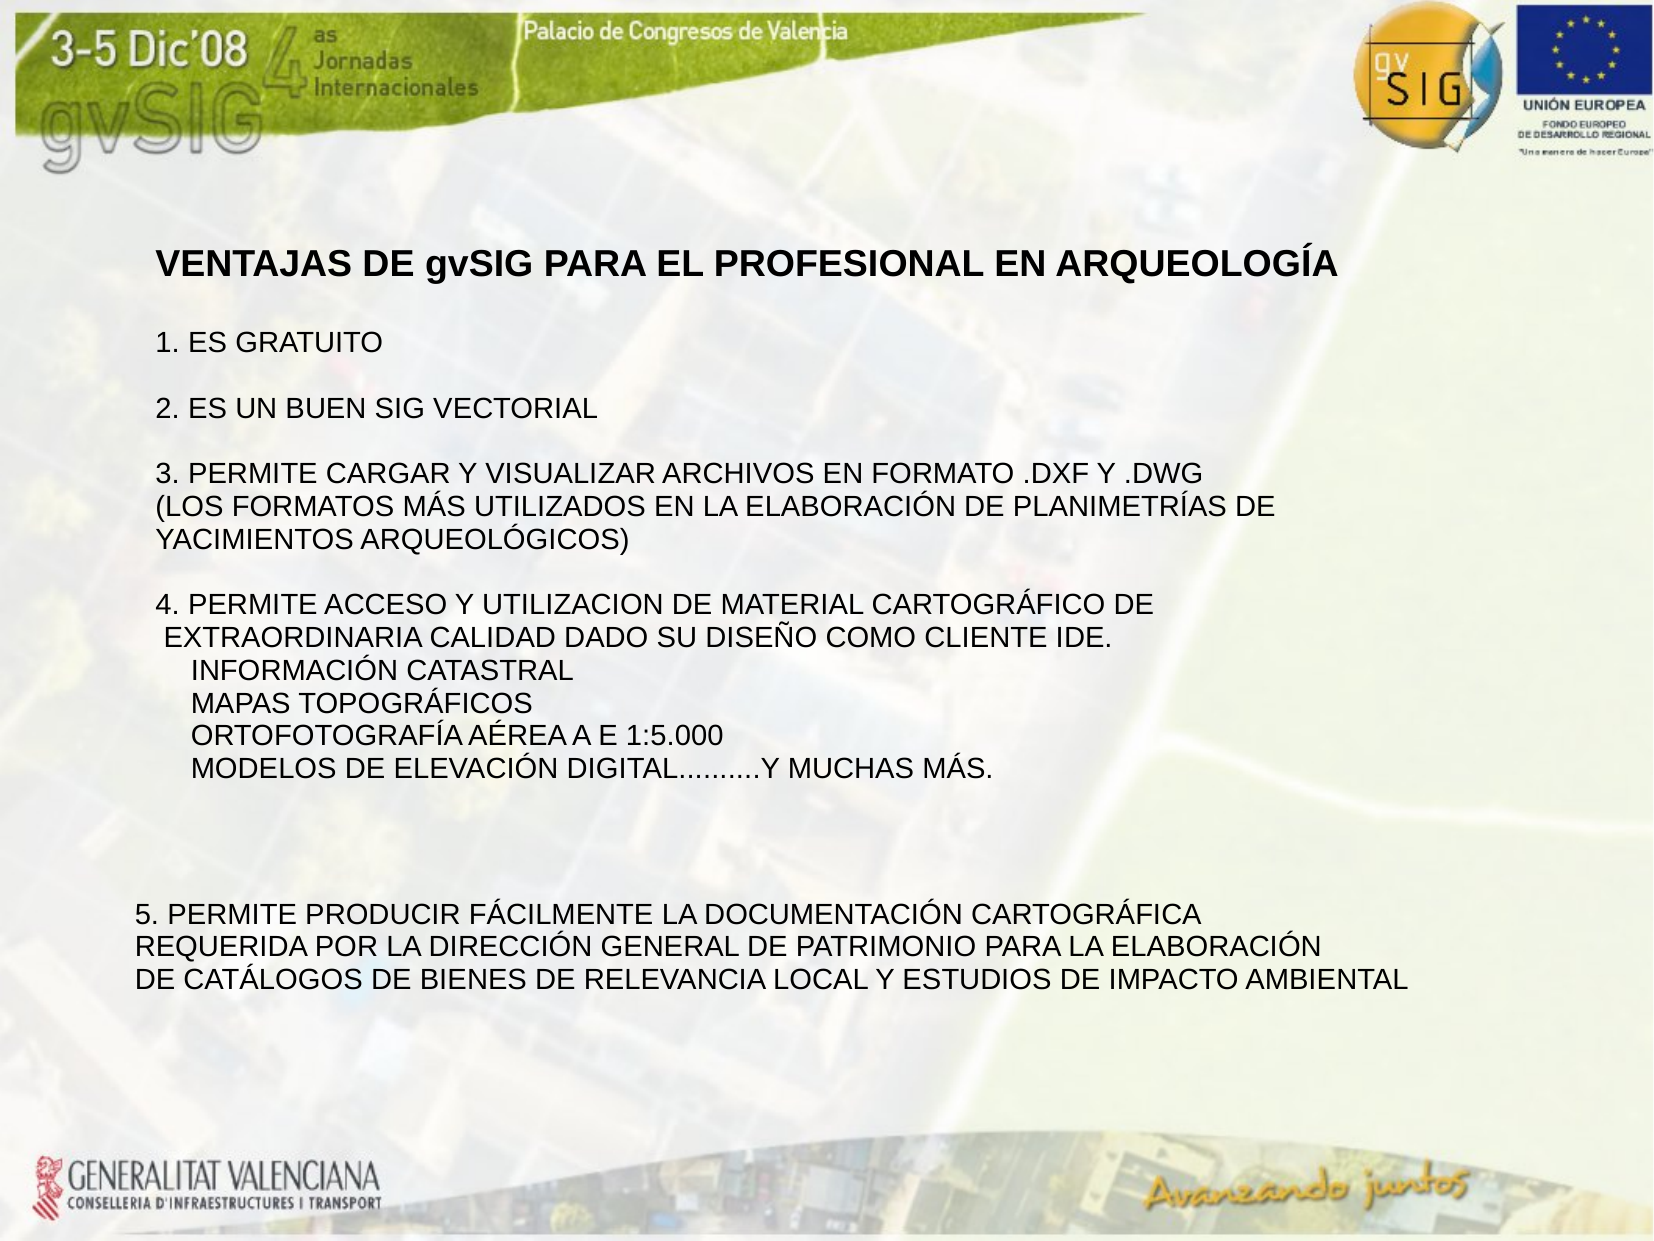

VENTAJAS DE gvSIG PARA EL PROFESIONAL EN ARQUEOLOGÍA
1. ES GRATUITO
2. ES UN BUEN SIG VECTORIAL
3. PERMITE CARGAR Y VISUALIZAR ARCHIVOS EN FORMATO .DXF Y .DWG
(LOS FORMATOS MÁS UTILIZADOS EN LA ELABORACIÓN DE PLANIMETRÍAS DE
YACIMIENTOS ARQUEOLÓGICOS)
4. PERMITE ACCESO Y UTILIZACION DE MATERIAL CARTOGRÁFICO DE
 EXTRAORDINARIA CALIDAD DADO SU DISEÑO COMO CLIENTE IDE.
INFORMACIÓN CATASTRAL
MAPAS TOPOGRÁFICOS
ORTOFOTOGRAFÍA AÉREA A E 1:5.000
MODELOS DE ELEVACIÓN DIGITAL..........Y MUCHAS MÁS.
5. PERMITE PRODUCIR FÁCILMENTE LA DOCUMENTACIÓN CARTOGRÁFICA
REQUERIDA POR LA DIRECCIÓN GENERAL DE PATRIMONIO PARA LA ELABORACIÓN
DE CATÁLOGOS DE BIENES DE RELEVANCIA LOCAL Y ESTUDIOS DE IMPACTO AMBIENTAL